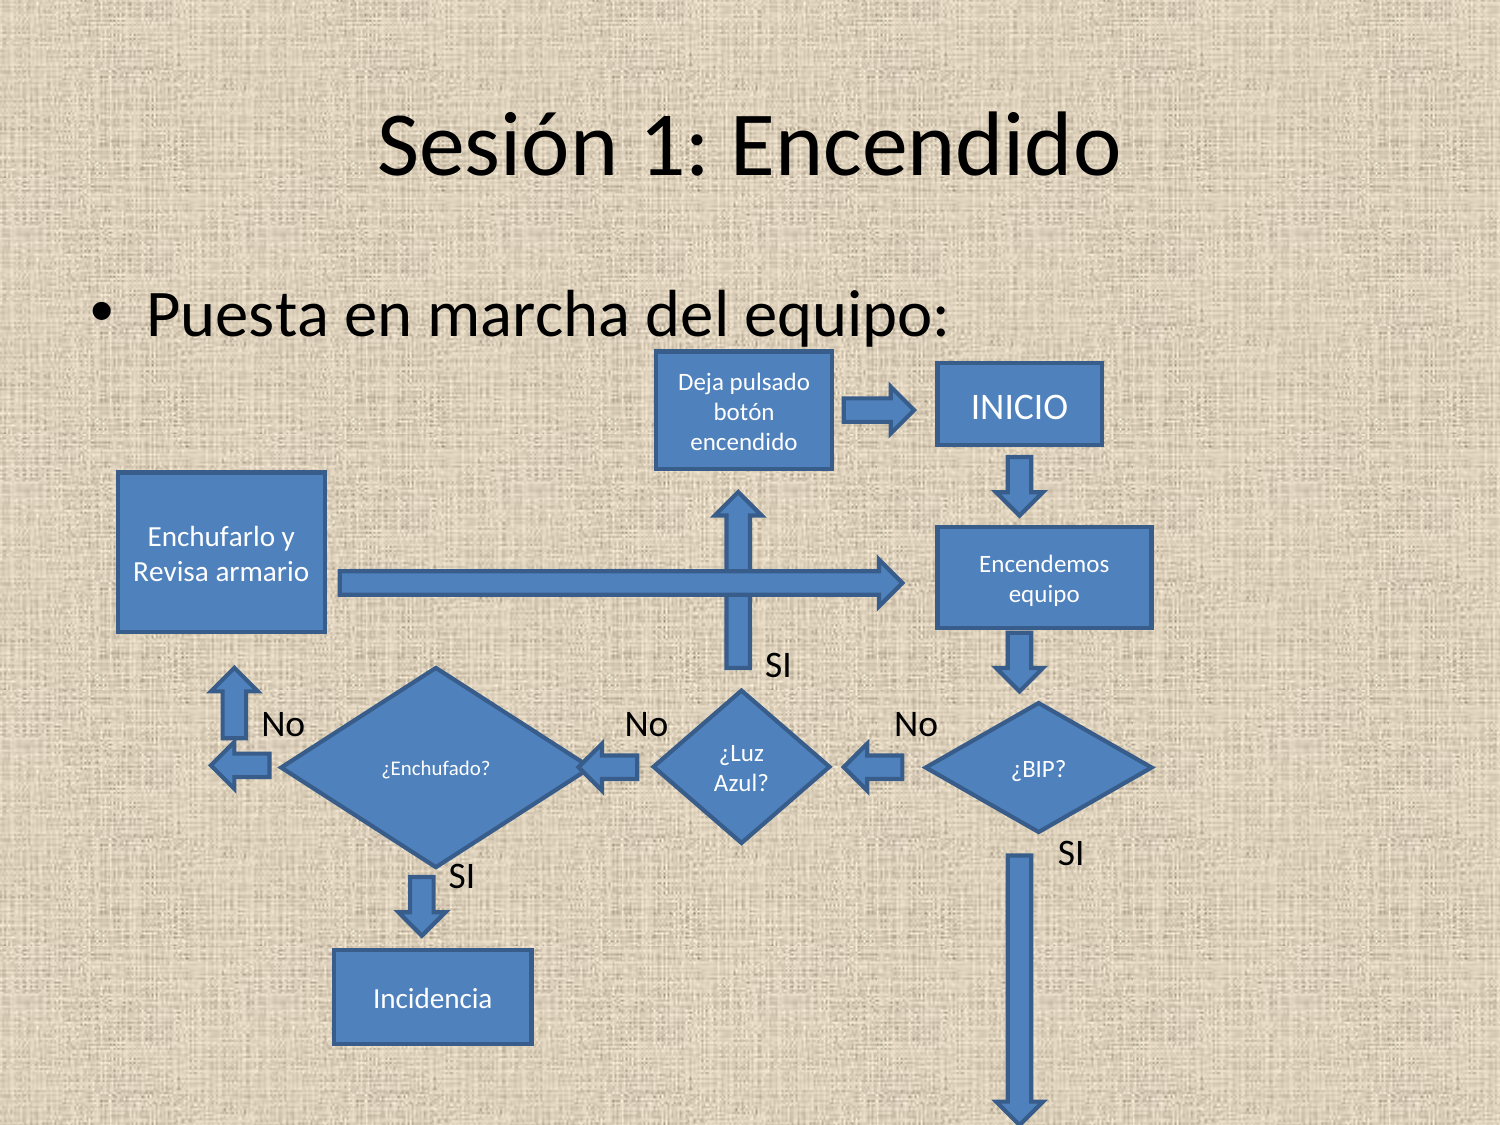

# Sesión 1: Encendido
Puesta en marcha del equipo:
Deja pulsado botón encendido
INICIO
Enchufarlo y Revisa armario
Encendemos equipo
SI
¿Enchufado?
¿Luz Azul?
No
No
No
¿BIP?
SI
SI
Incidencia